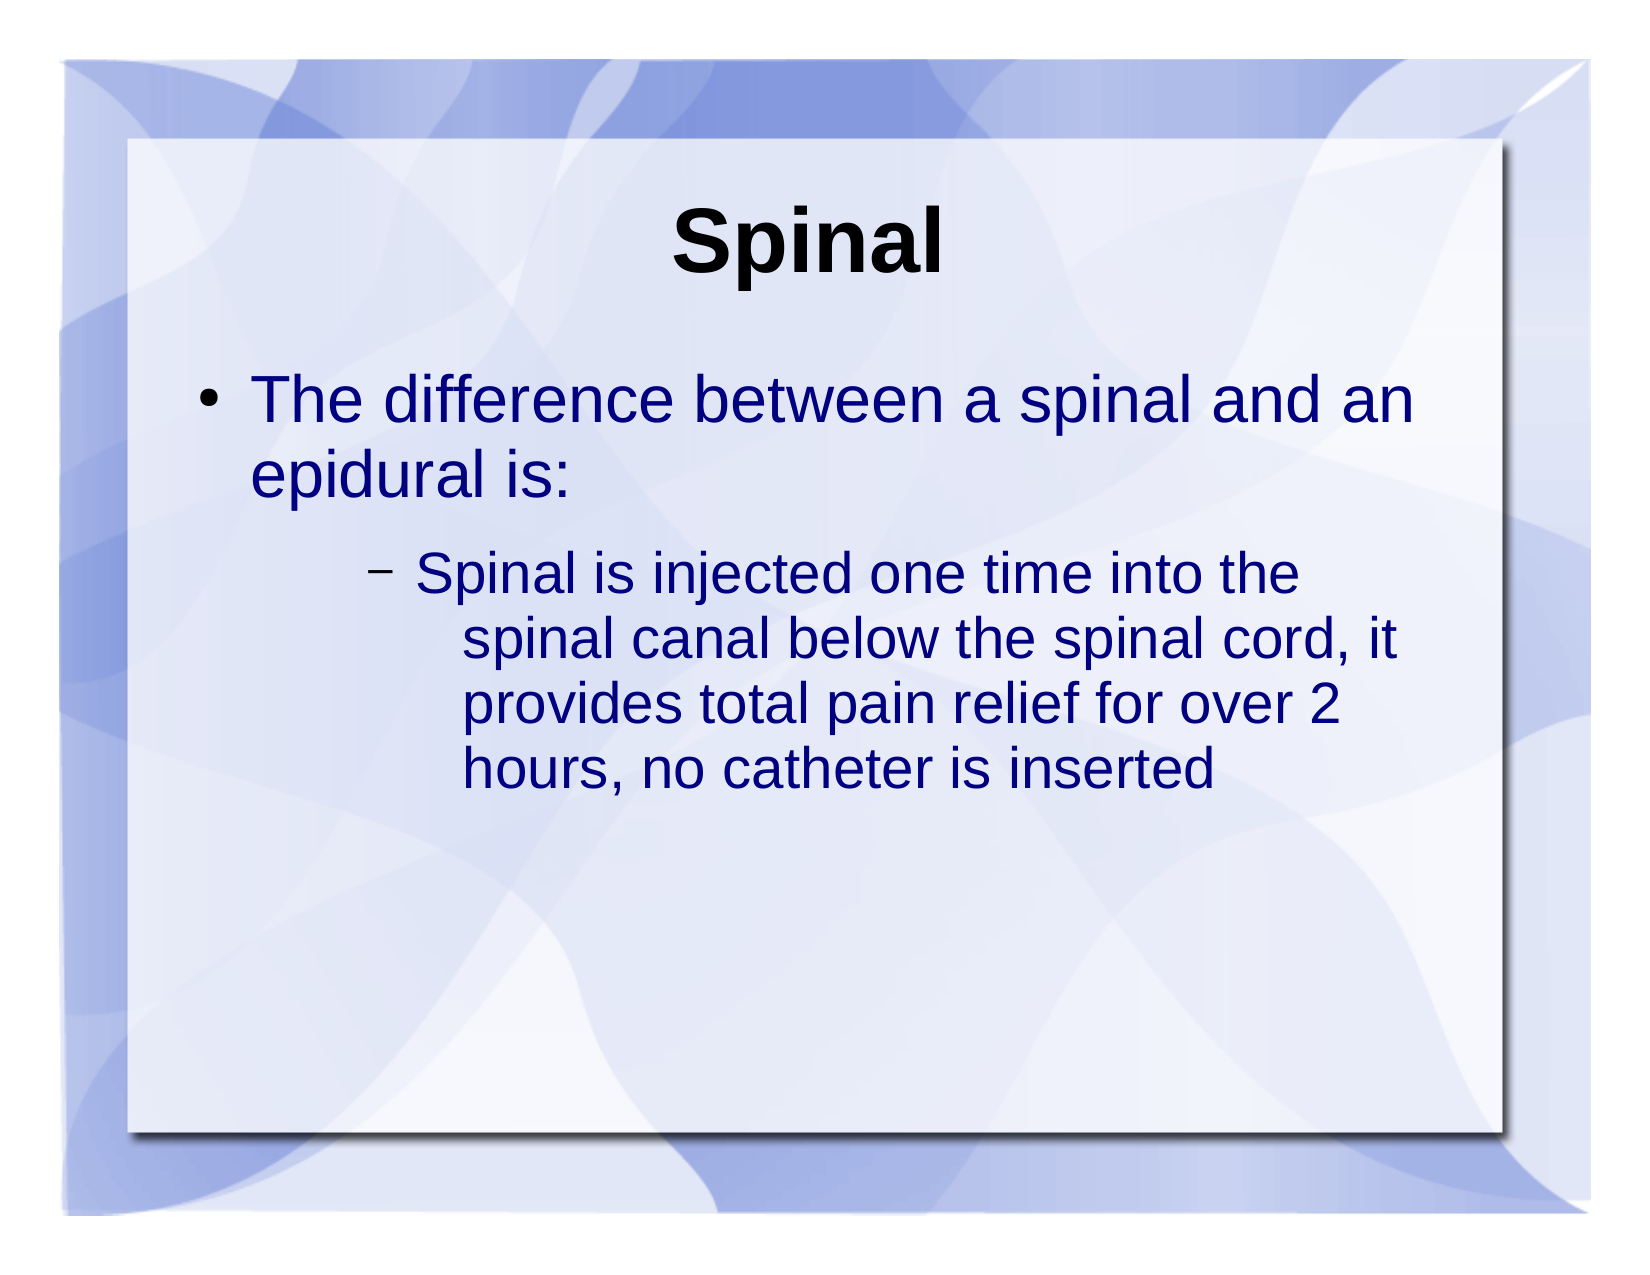

# Spinal
The difference between a spinal and an epidural is:
Spinal is injected one time into the spinal canal below the spinal cord, it provides total pain relief for over 2 hours, no catheter is inserted